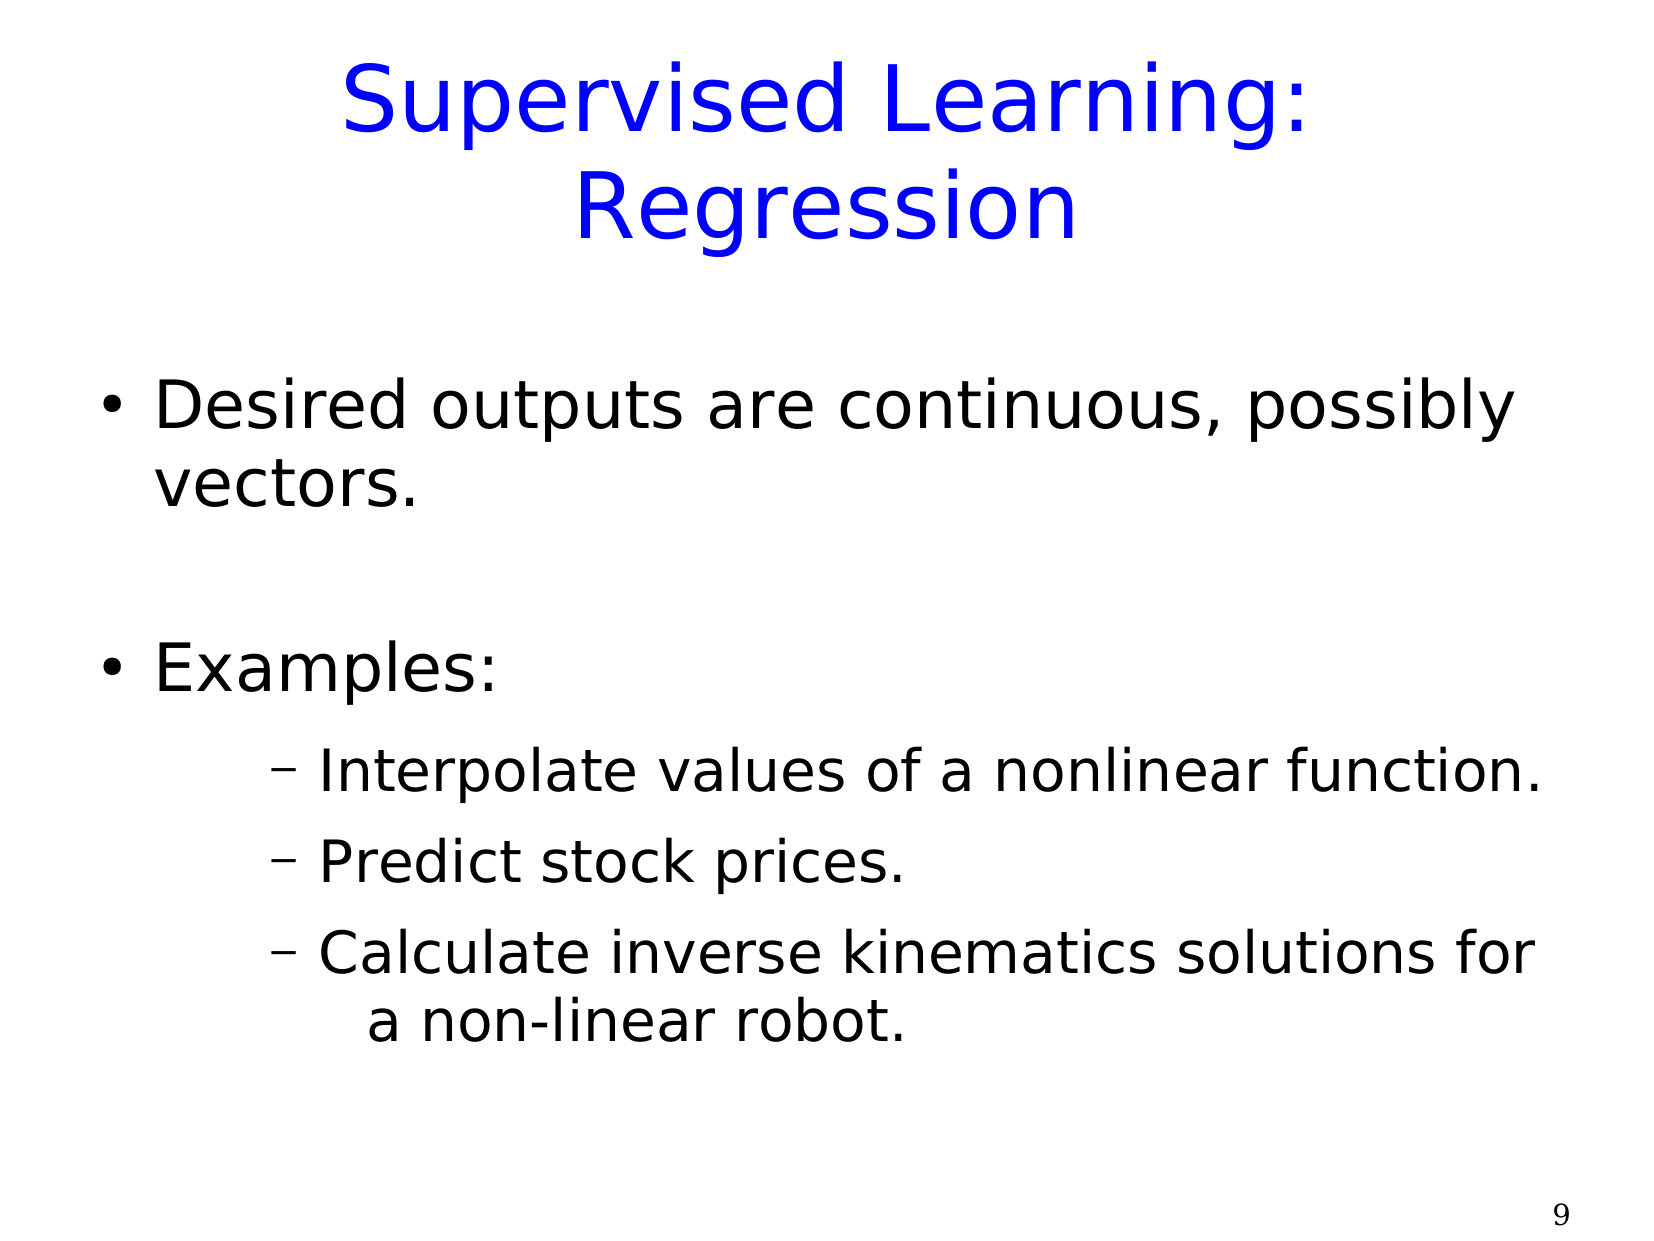

# Supervised Learning: Regression
Desired outputs are continuous, possibly vectors.
Examples:
Interpolate values of a nonlinear function.
Predict stock prices.
Calculate inverse kinematics solutions for a non-linear robot.
9